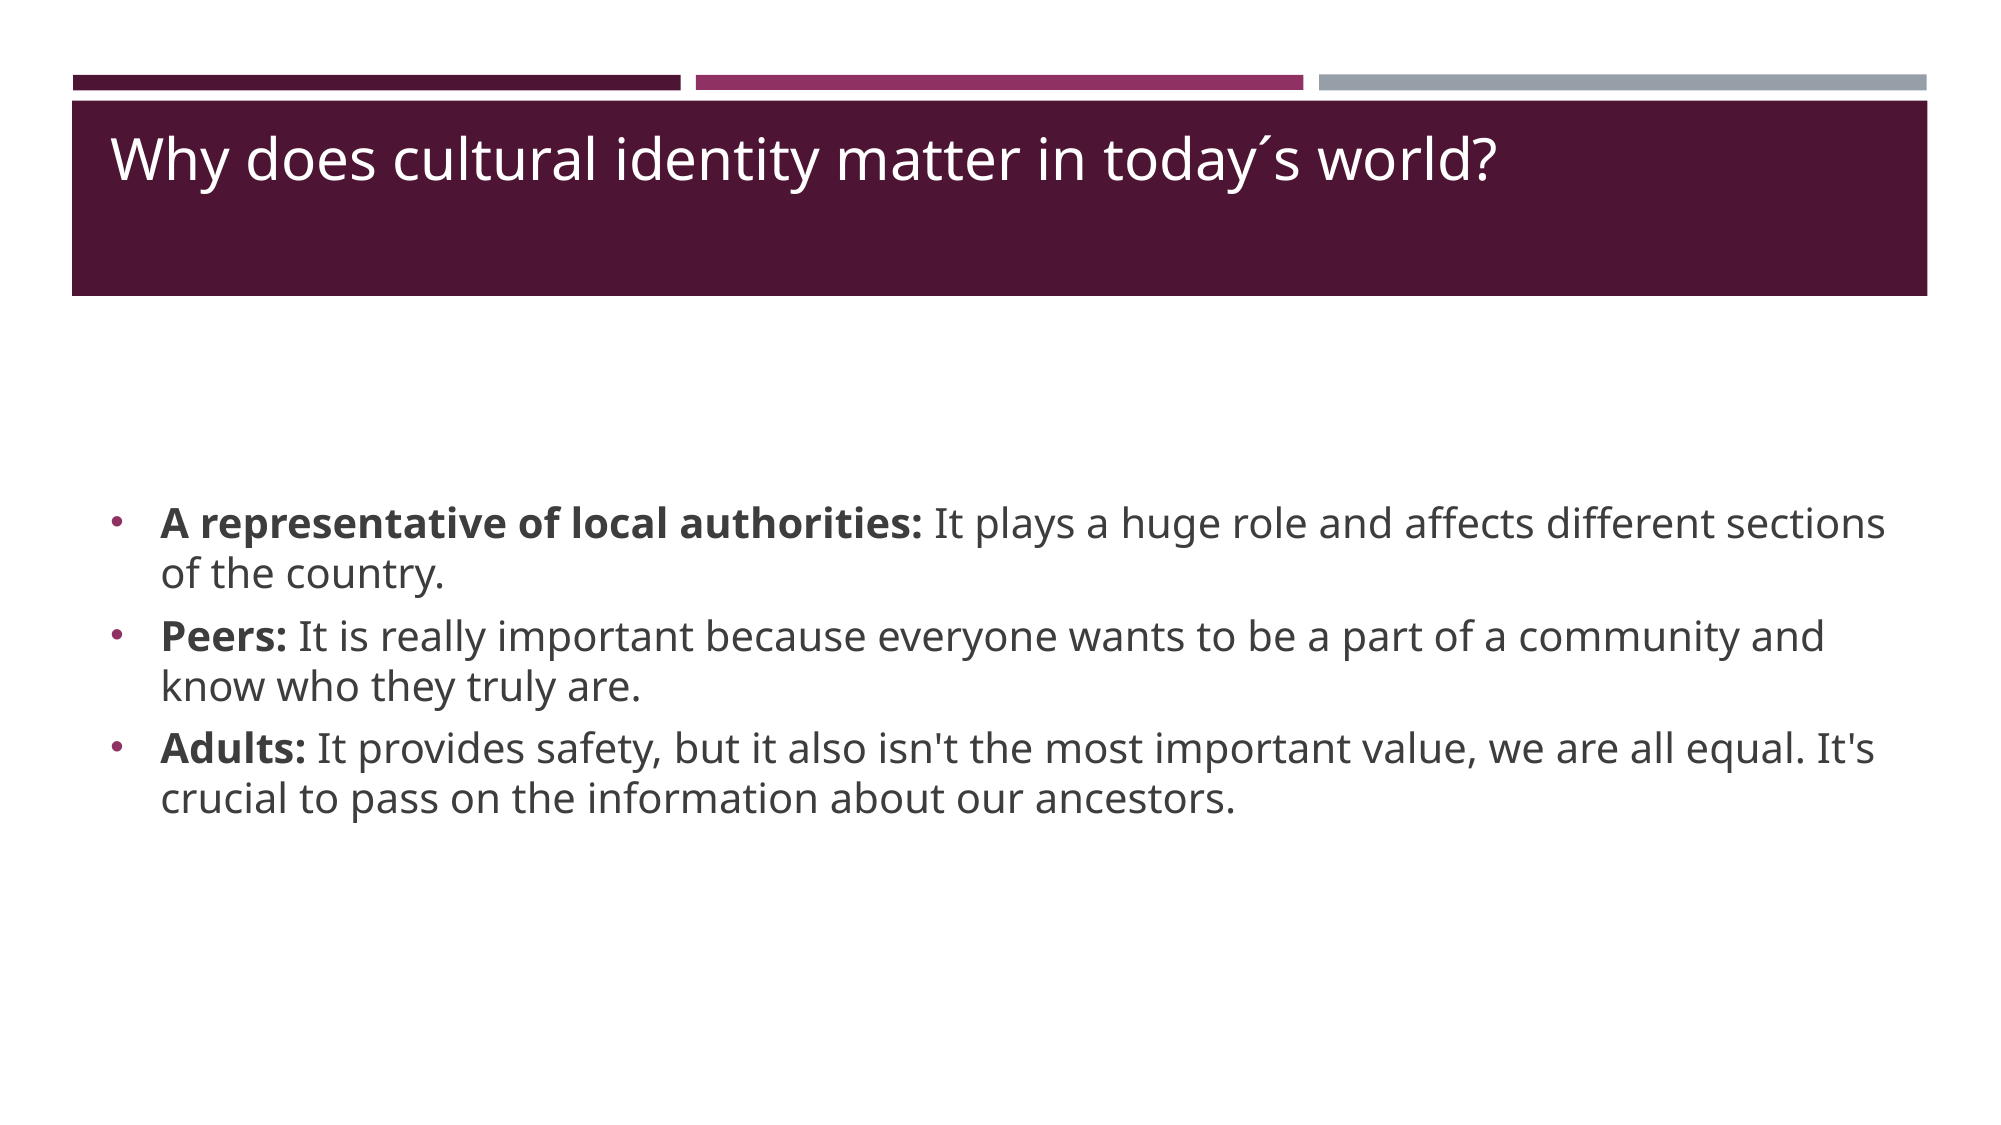

# Why does cultural identity matter in today´s world?
A representative of local authorities: It plays a huge role and affects different sections of the country.
Peers: It is really important because everyone wants to be a part of a community and know who they truly are.
Adults: It provides safety, but it also isn't the most important value, we are all equal. It's crucial to pass on the information about our ancestors.